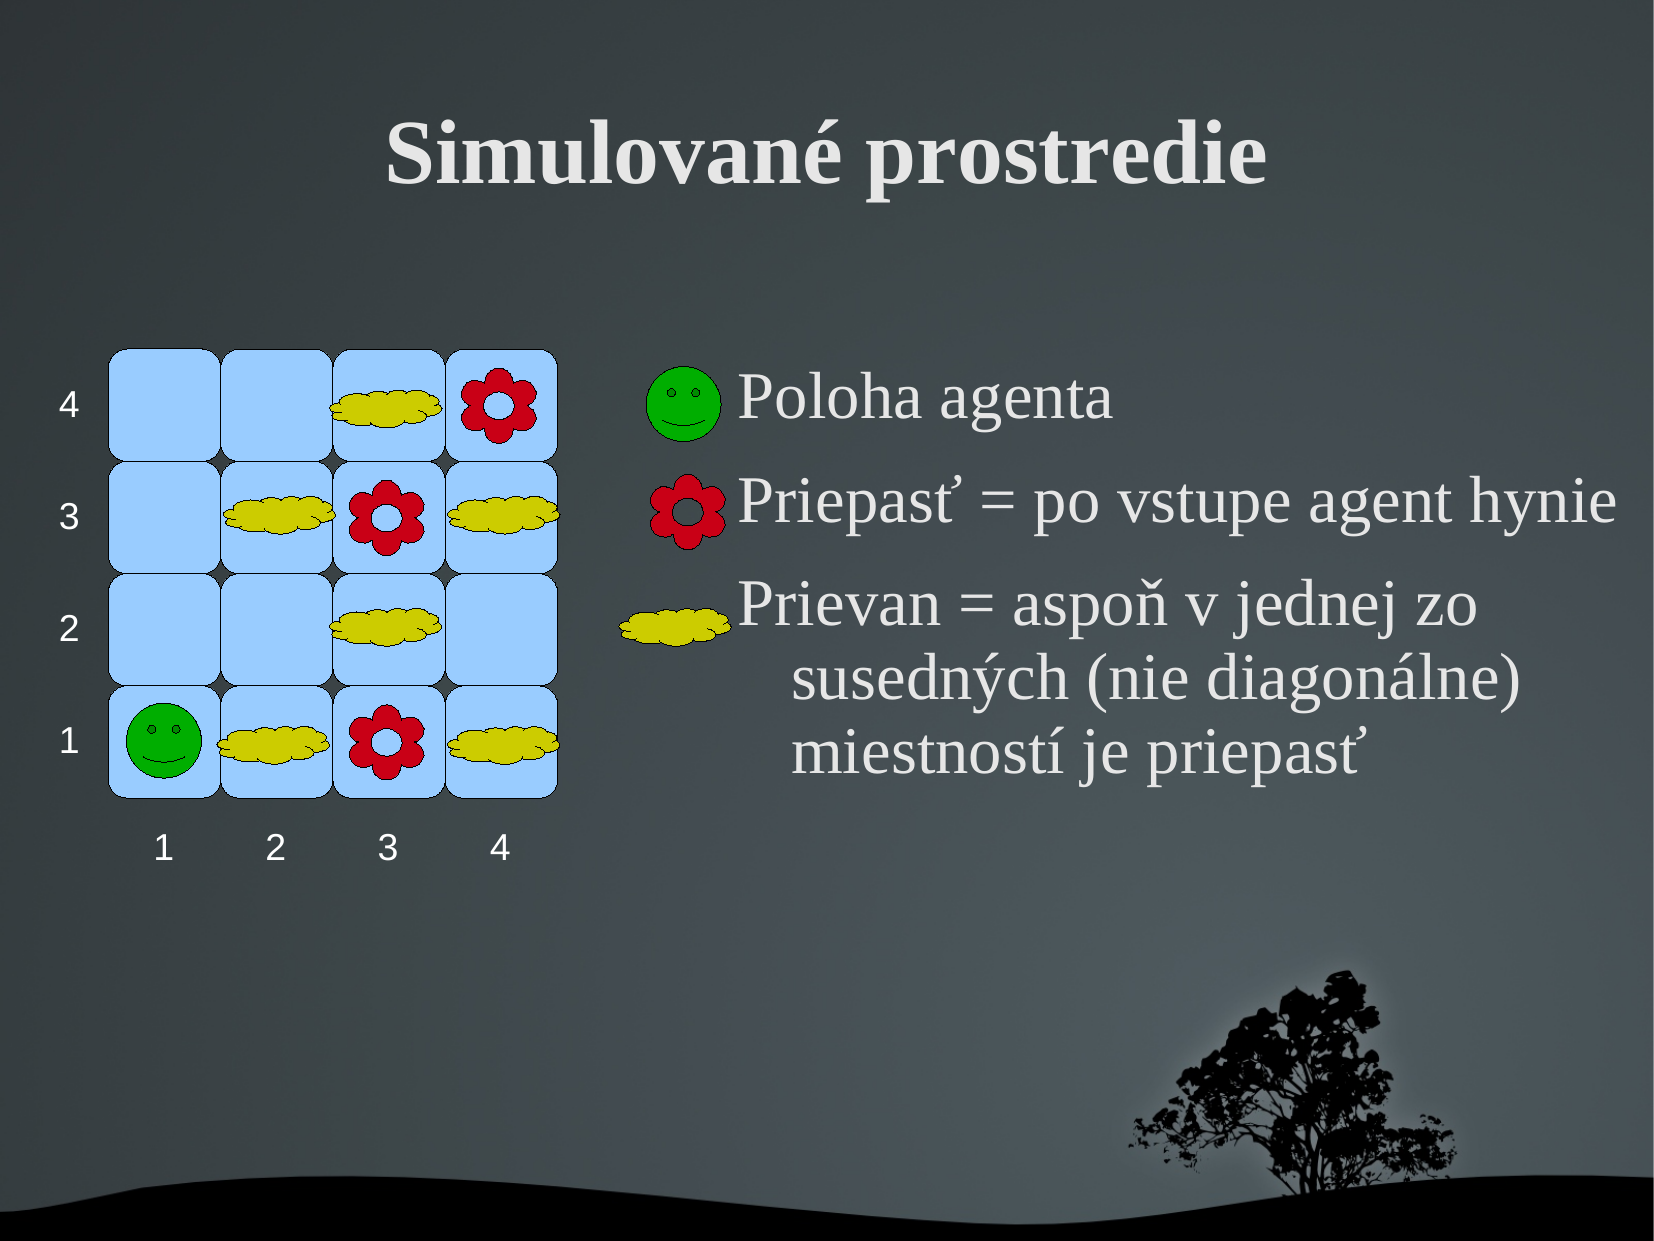

# Simulované prostredie
Poloha agenta
Priepasť = po vstupe agent hynie
Prievan = aspoň v jednej zo susedných (nie diagonálne) miestností je priepasť
4
3
2
1
1
2
3
4